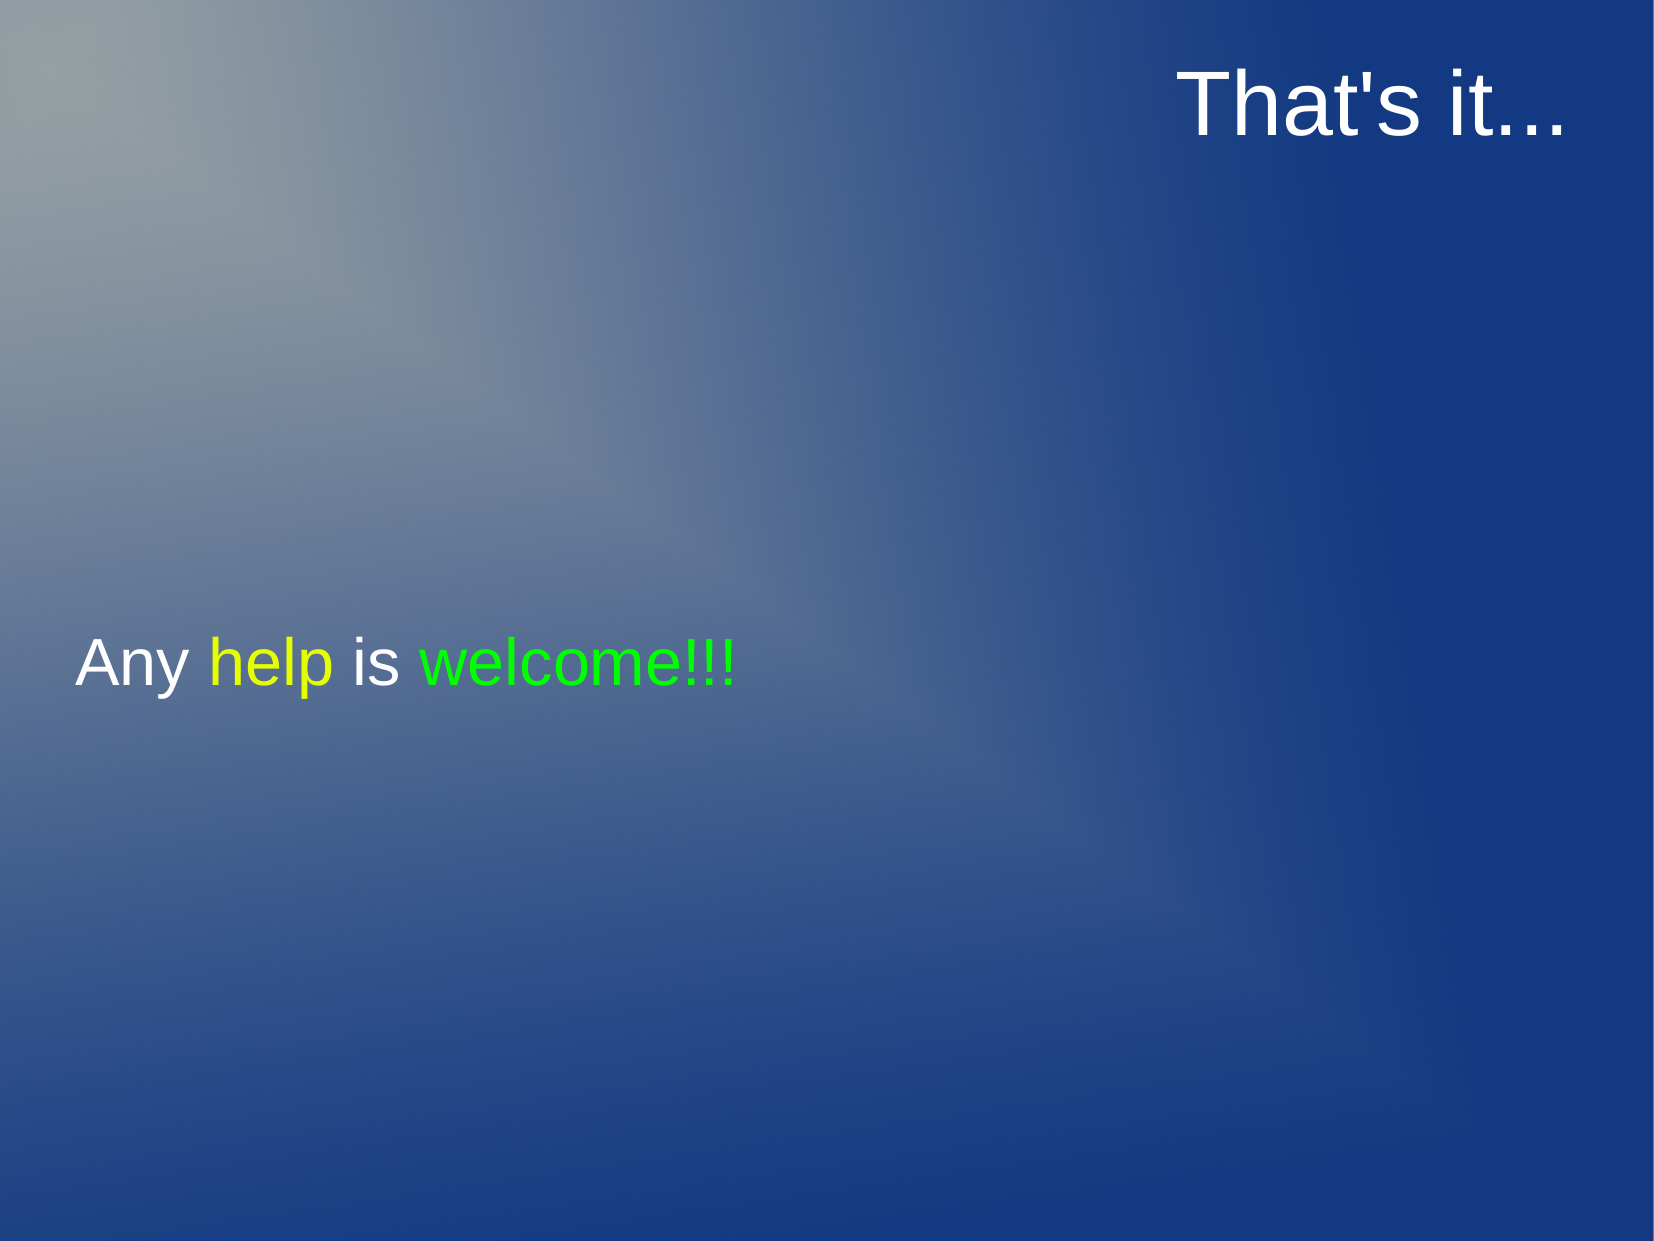

# That's it...
Any help is welcome!!!